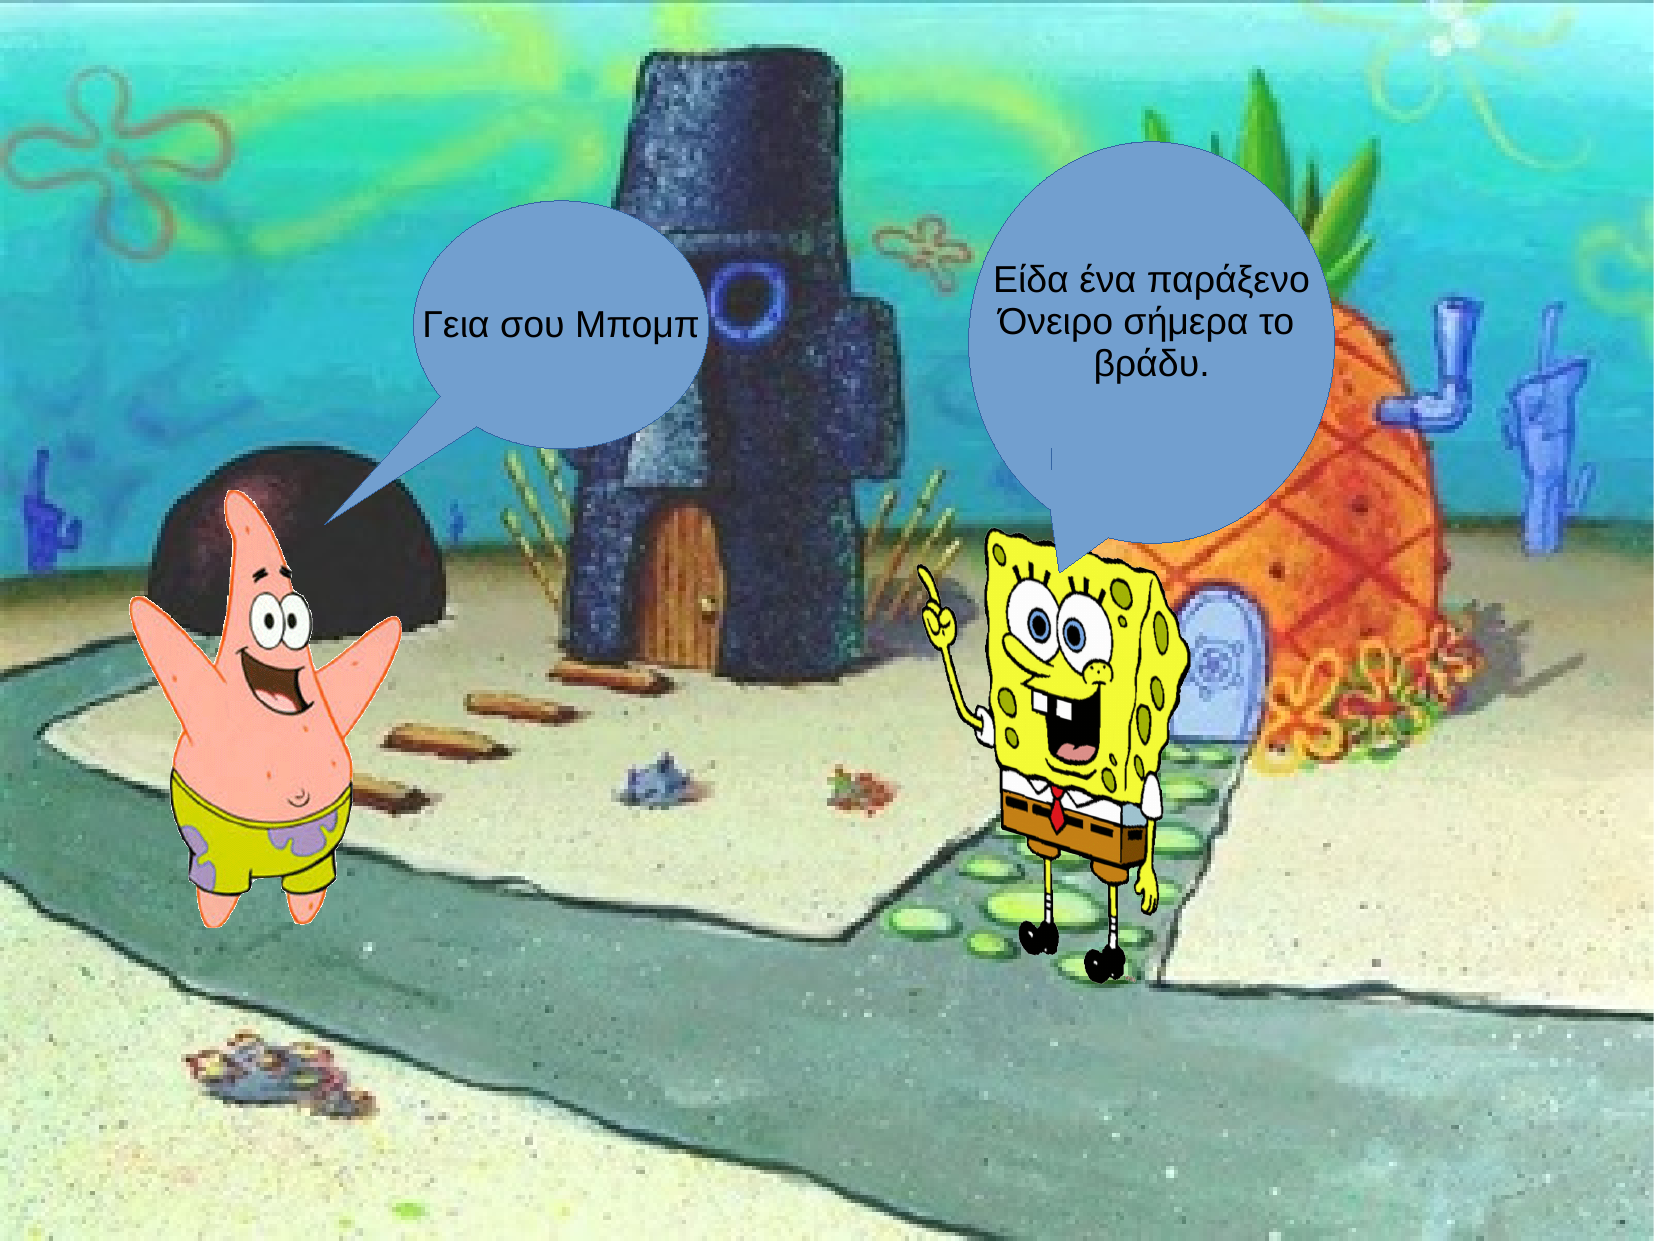

Είδα ένα παράξενο
Όνειρο σήμερα το
βράδυ.
Γεια σου Μπομπ
Γεια Πάτρικ